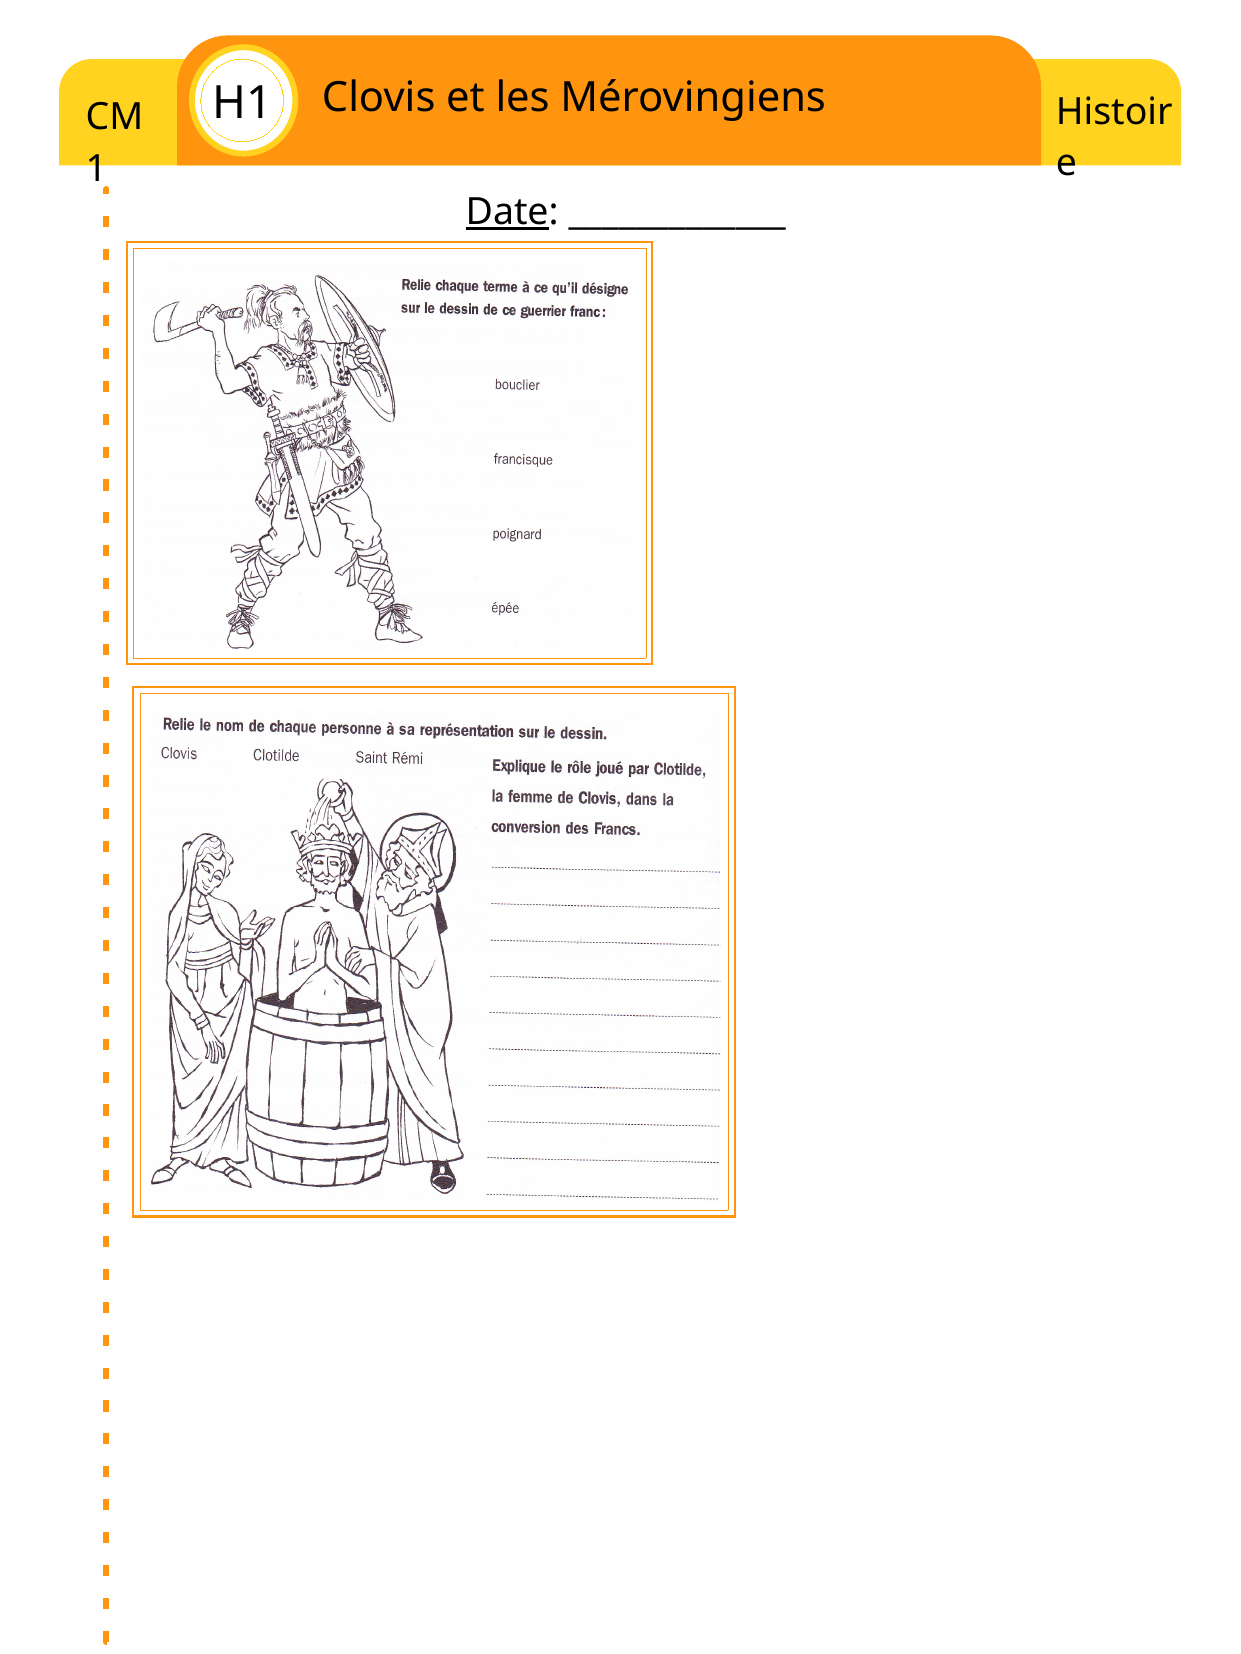

H1
Clovis et les Mérovingiens
Histoire
CM1
Date: _____________
| |
| --- |
| |
| --- |